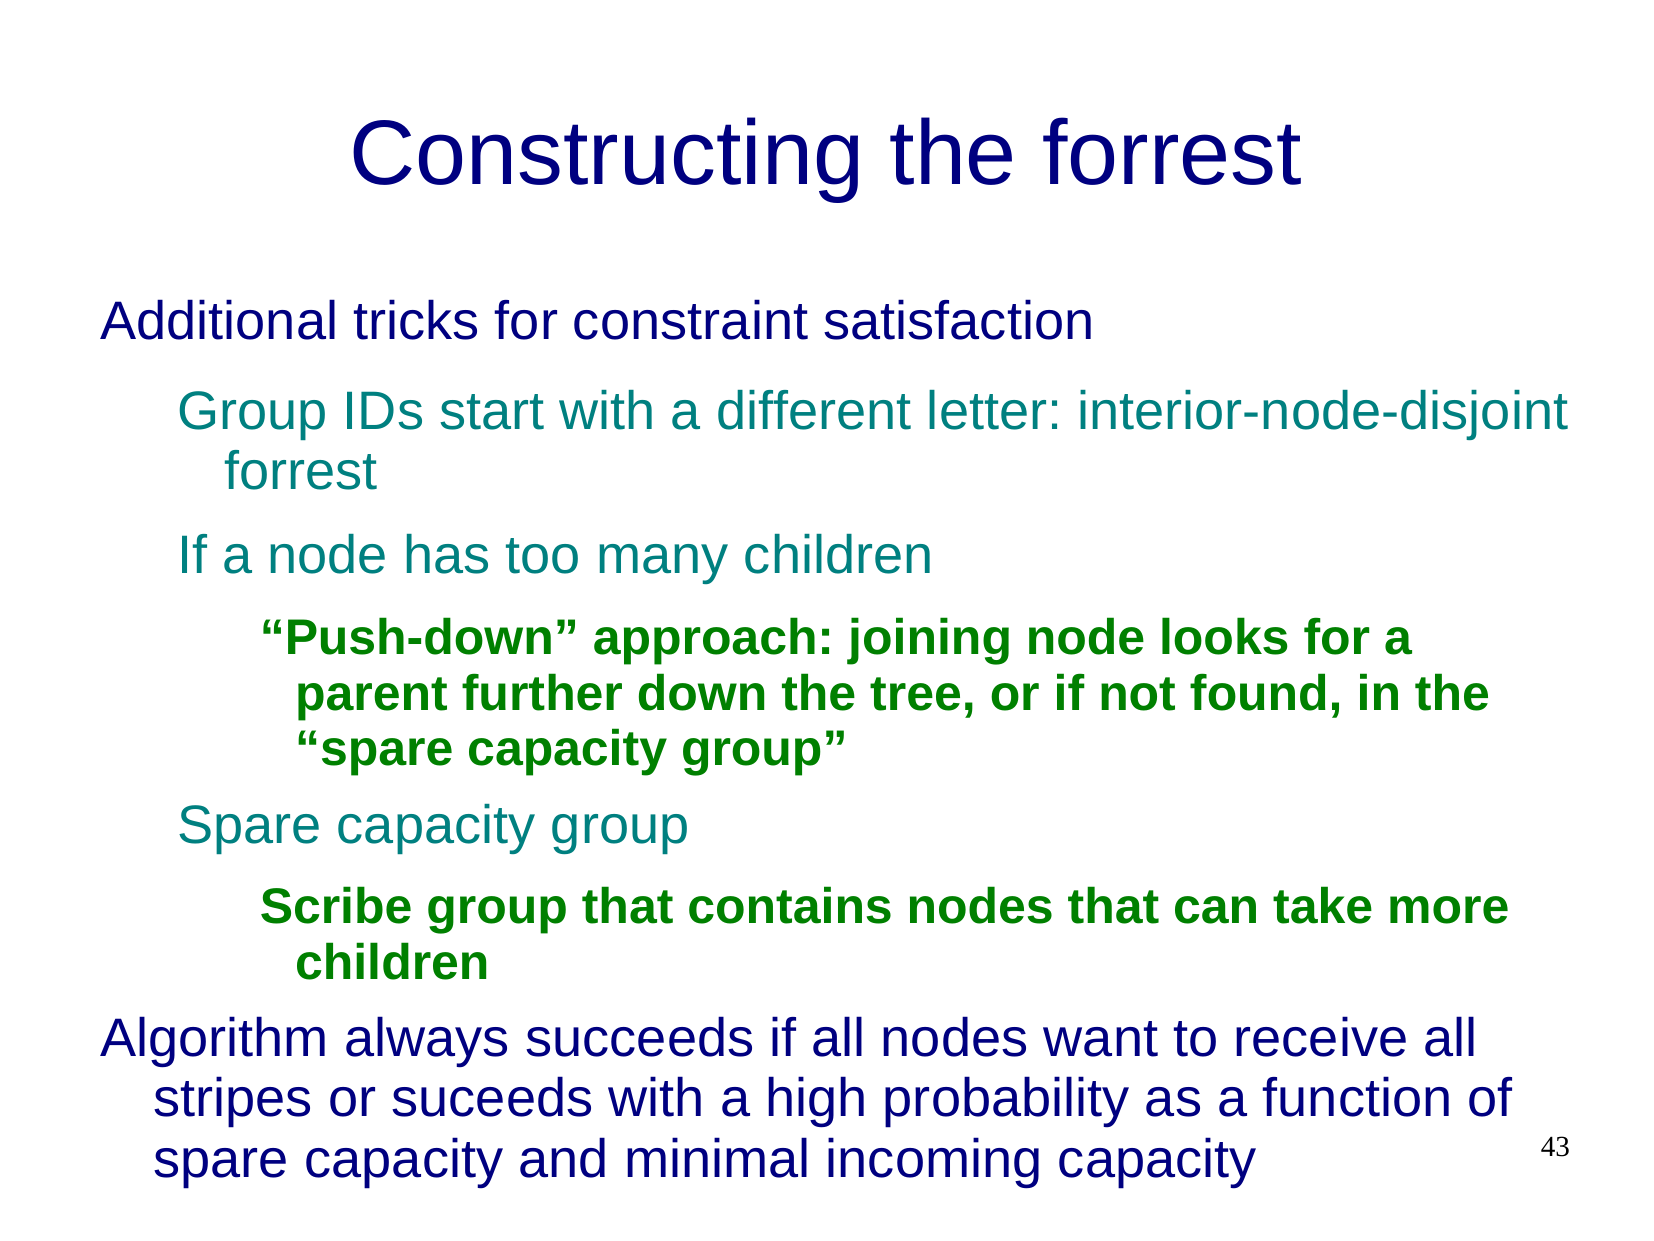

# Constructing the forrest
Additional tricks for constraint satisfaction
Group IDs start with a different letter: interior-node-disjoint forrest
If a node has too many children
“Push-down” approach: joining node looks for a parent further down the tree, or if not found, in the “spare capacity group”
Spare capacity group
Scribe group that contains nodes that can take more children
Algorithm always succeeds if all nodes want to receive all stripes or suceeds with a high probability as a function of spare capacity and minimal incoming capacity
43